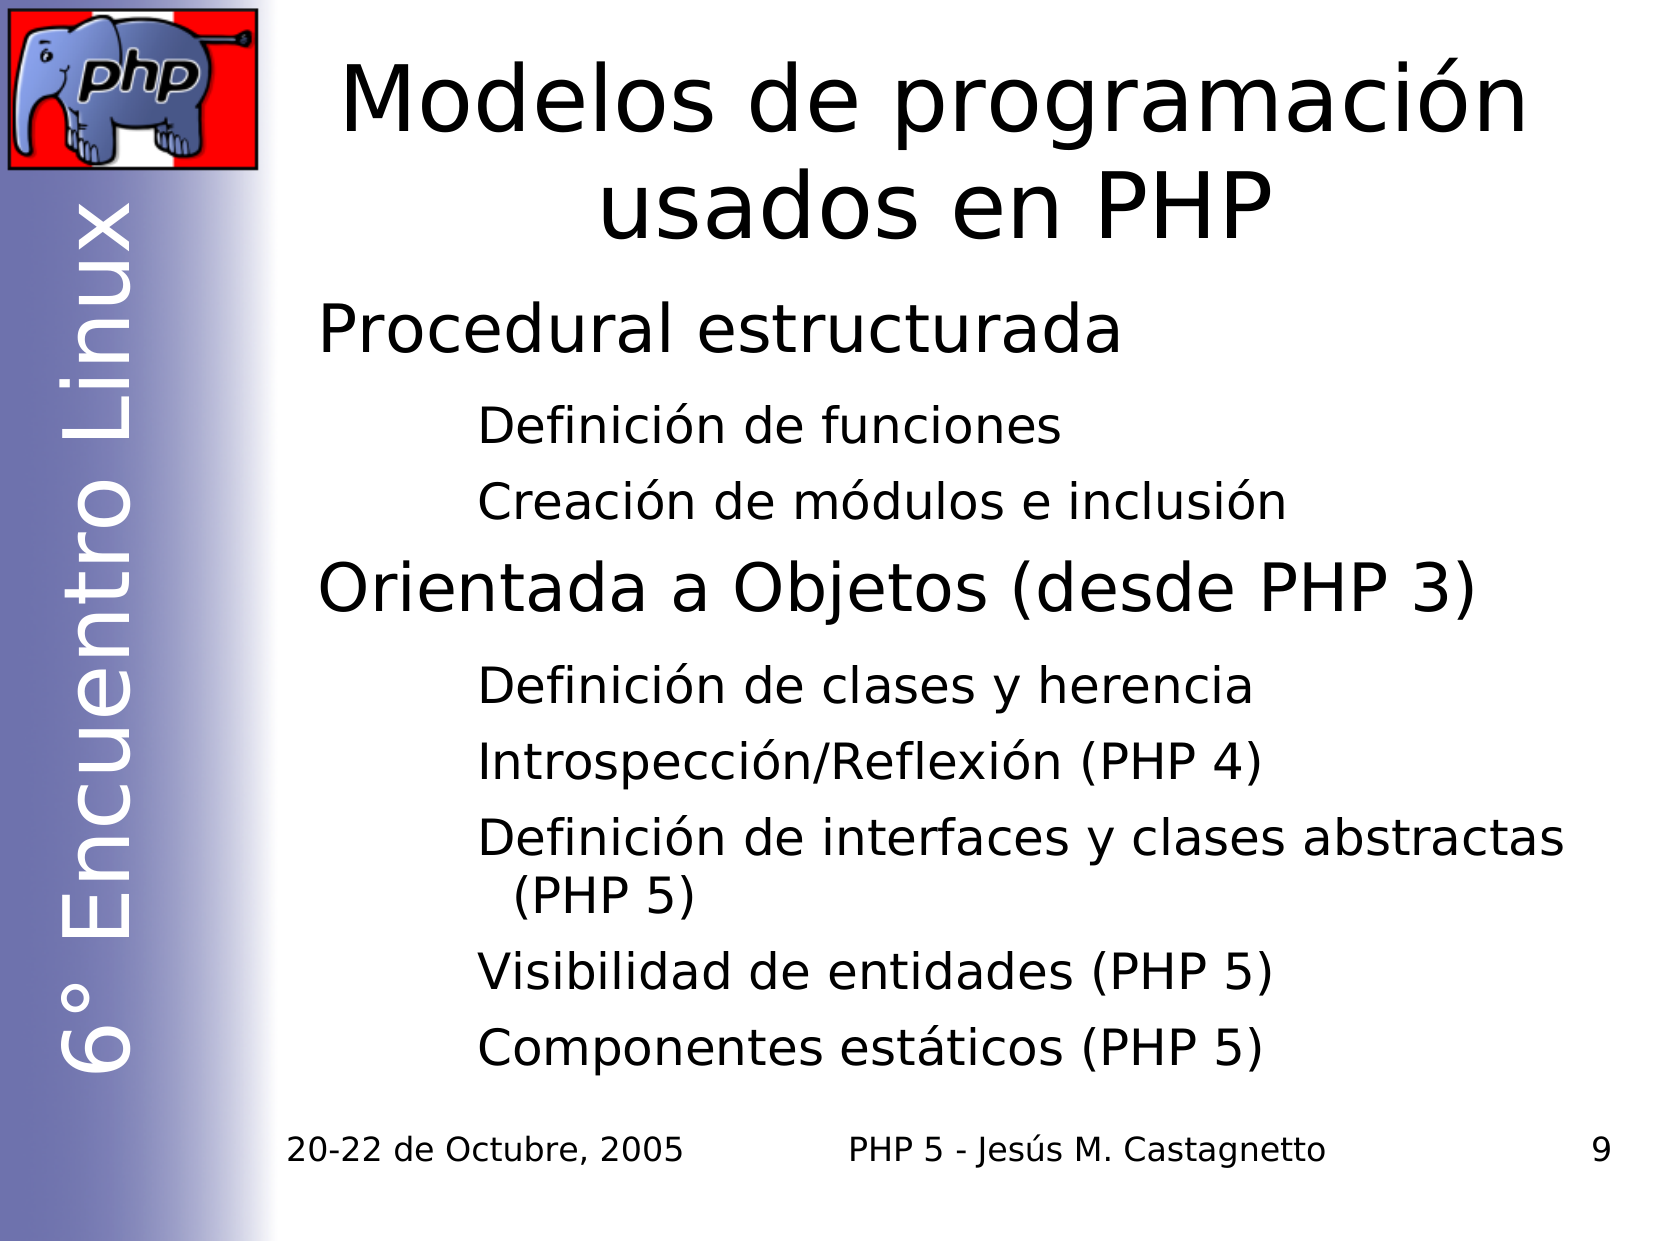

# Modelos de programación usados en PHP
Procedural estructurada
Definición de funciones
Creación de módulos e inclusión
Orientada a Objetos (desde PHP 3)
Definición de clases y herencia
Introspección/Reflexión (PHP 4)
Definición de interfaces y clases abstractas (PHP 5)
Visibilidad de entidades (PHP 5)
Componentes estáticos (PHP 5)
20-22 de Octubre, 2005
PHP 5 - Jesús M. Castagnetto
9